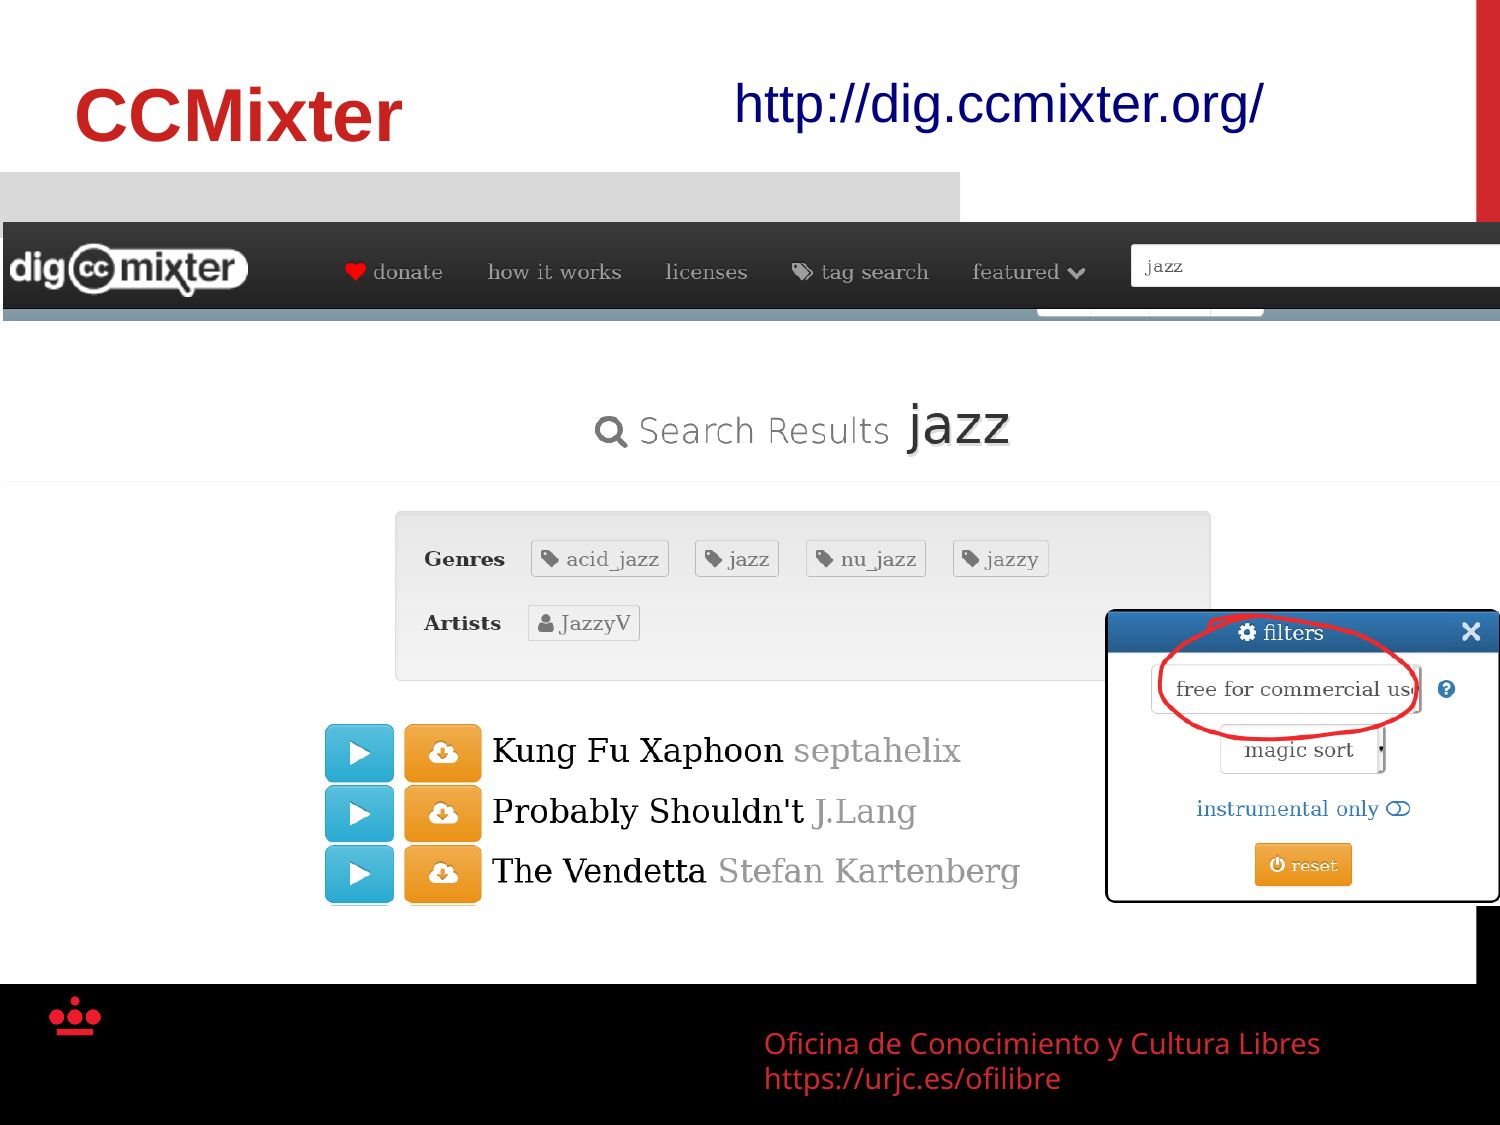

#
CCMixter
http://dig.ccmixter.org/
Oficina de Conocimiento y Cultura Libres
https://urjc.es/ofilibre